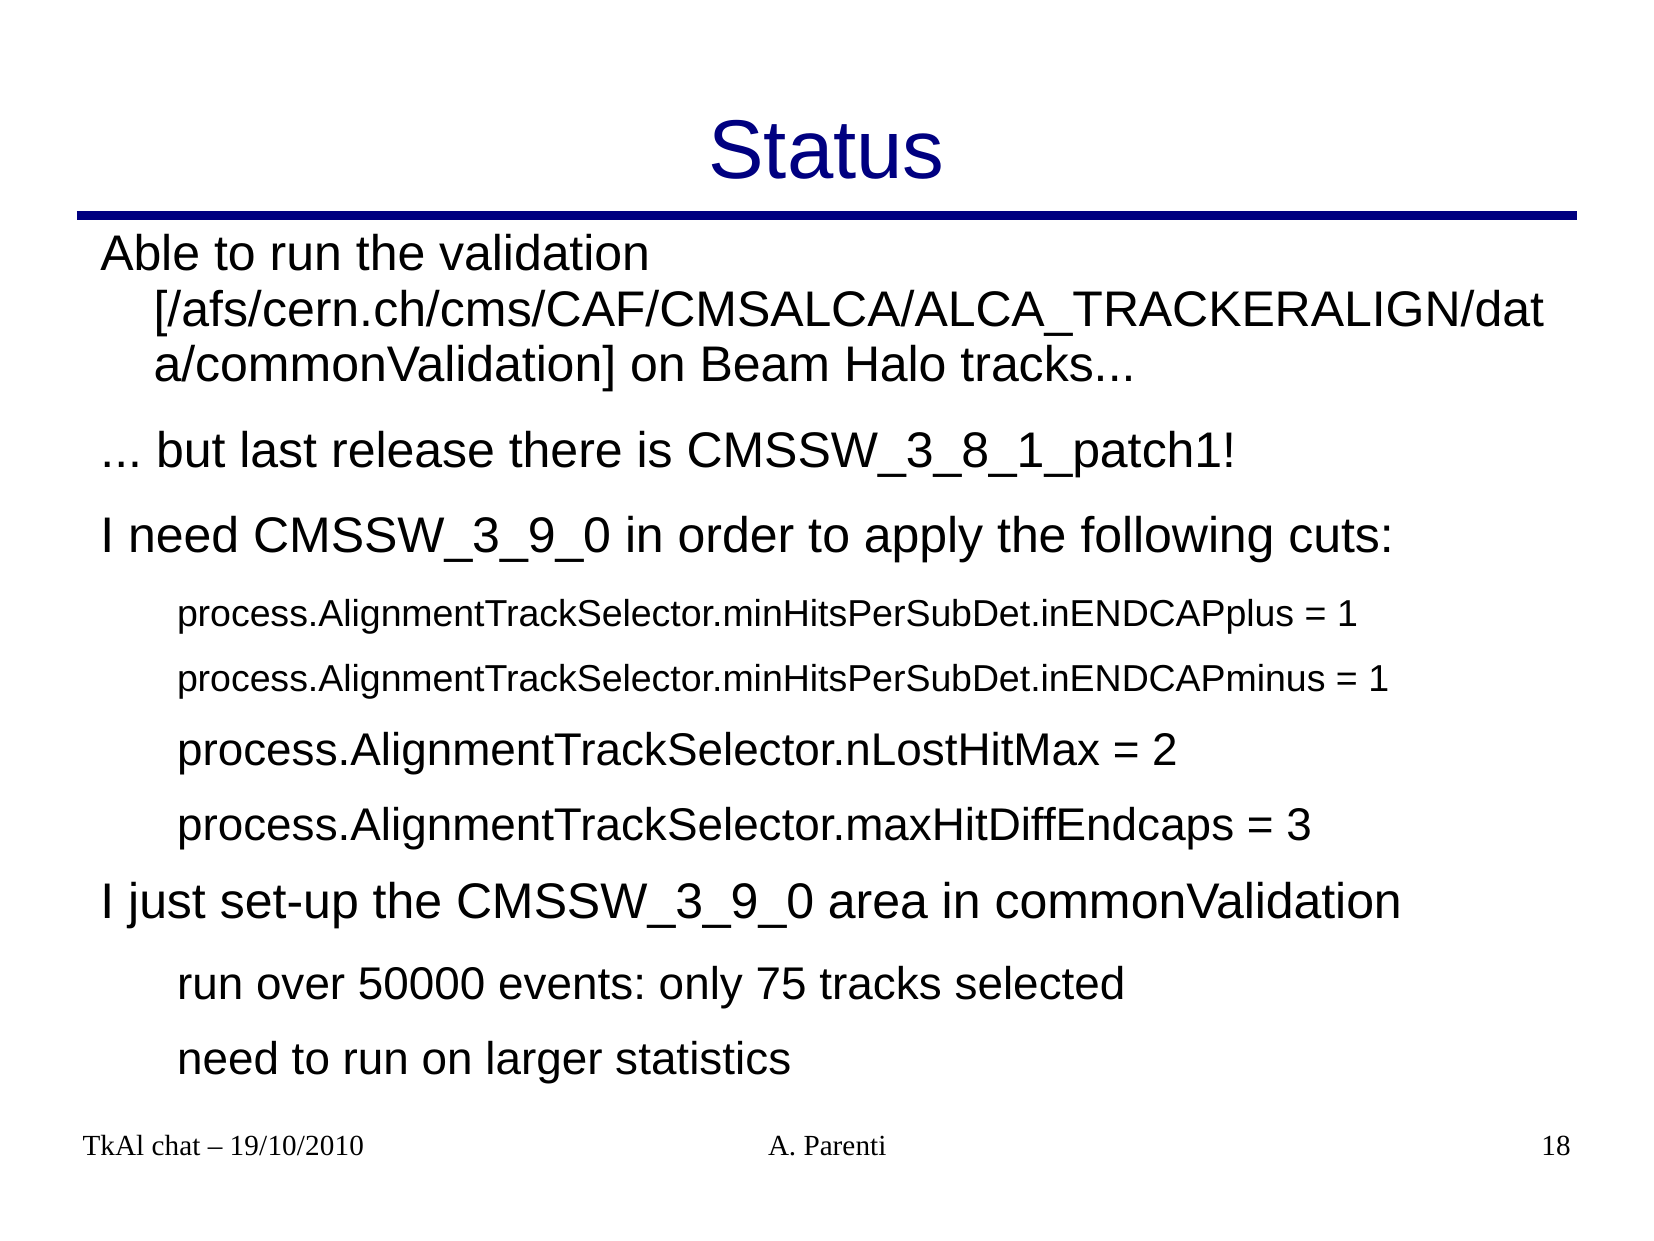

# Status
Able to run the validation [/afs/cern.ch/cms/CAF/CMSALCA/ALCA_TRACKERALIGN/data/commonValidation] on Beam Halo tracks...
... but last release there is CMSSW_3_8_1_patch1!
I need CMSSW_3_9_0 in order to apply the following cuts:
process.AlignmentTrackSelector.minHitsPerSubDet.inENDCAPplus = 1
process.AlignmentTrackSelector.minHitsPerSubDet.inENDCAPminus = 1
process.AlignmentTrackSelector.nLostHitMax = 2
process.AlignmentTrackSelector.maxHitDiffEndcaps = 3
I just set-up the CMSSW_3_9_0 area in commonValidation
run over 50000 events: only 75 tracks selected
need to run on larger statistics
18